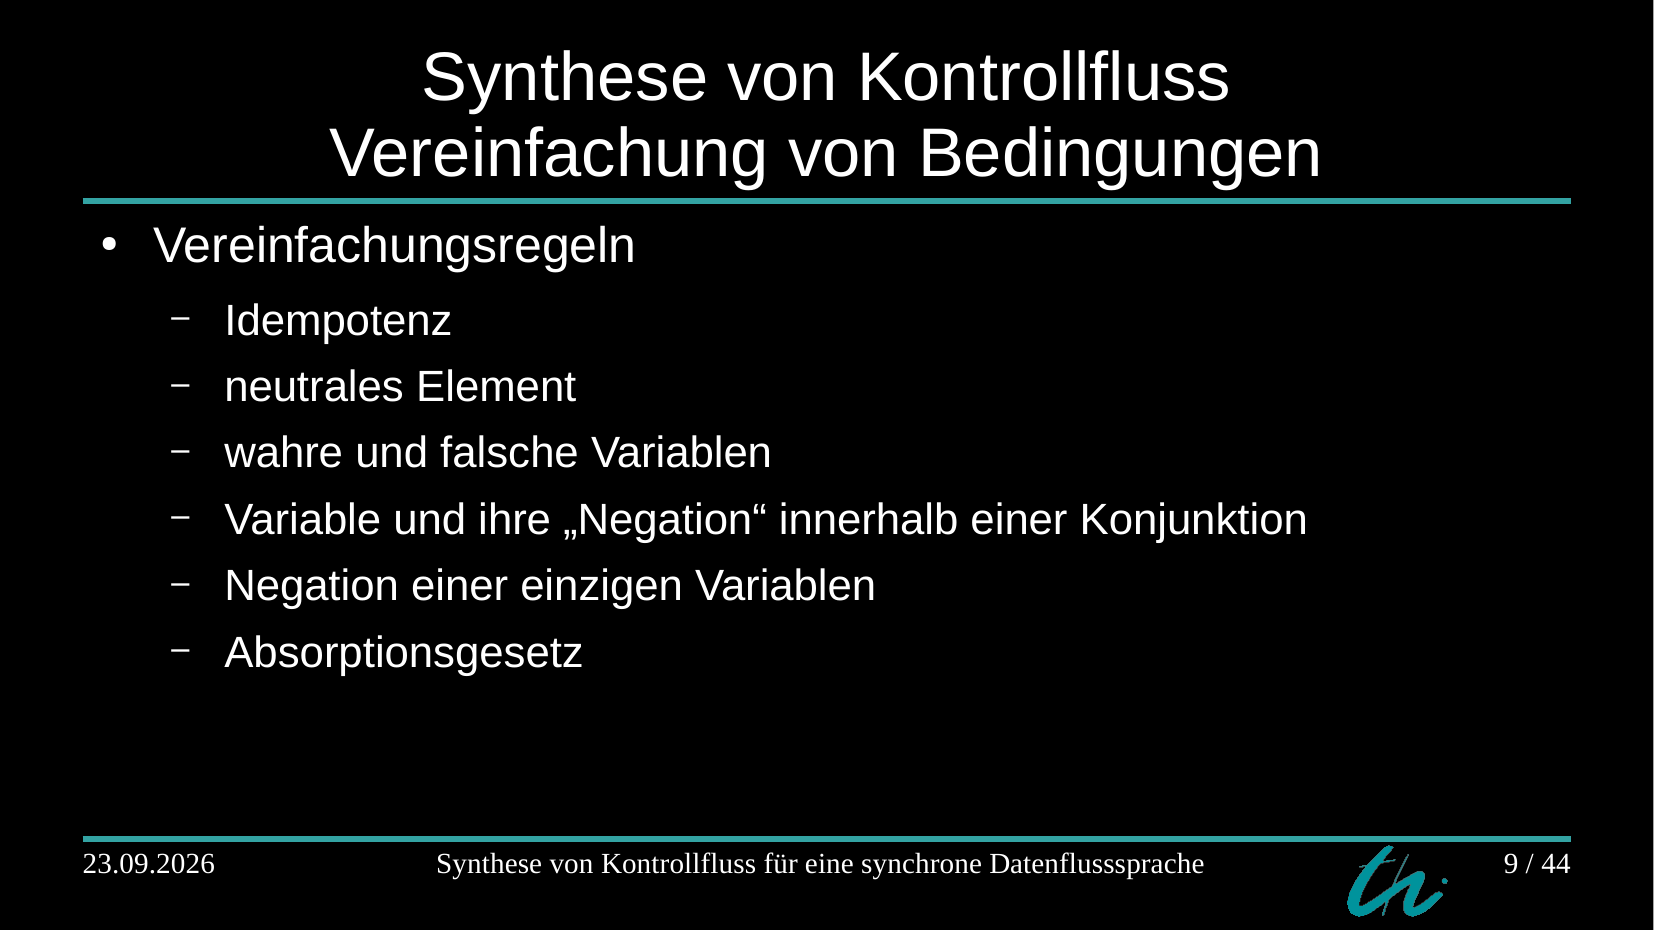

# Synthese von Kontrollfluss Vereinfachung von Bedingungen
Vereinfachungsregeln
Idempotenz
neutrales Element
wahre und falsche Variablen
Variable und ihre „Negation“ innerhalb einer Konjunktion
Negation einer einzigen Variablen
Absorptionsgesetz
Synthese von Kontrollfluss für eine synchrone Datenflusssprache
9